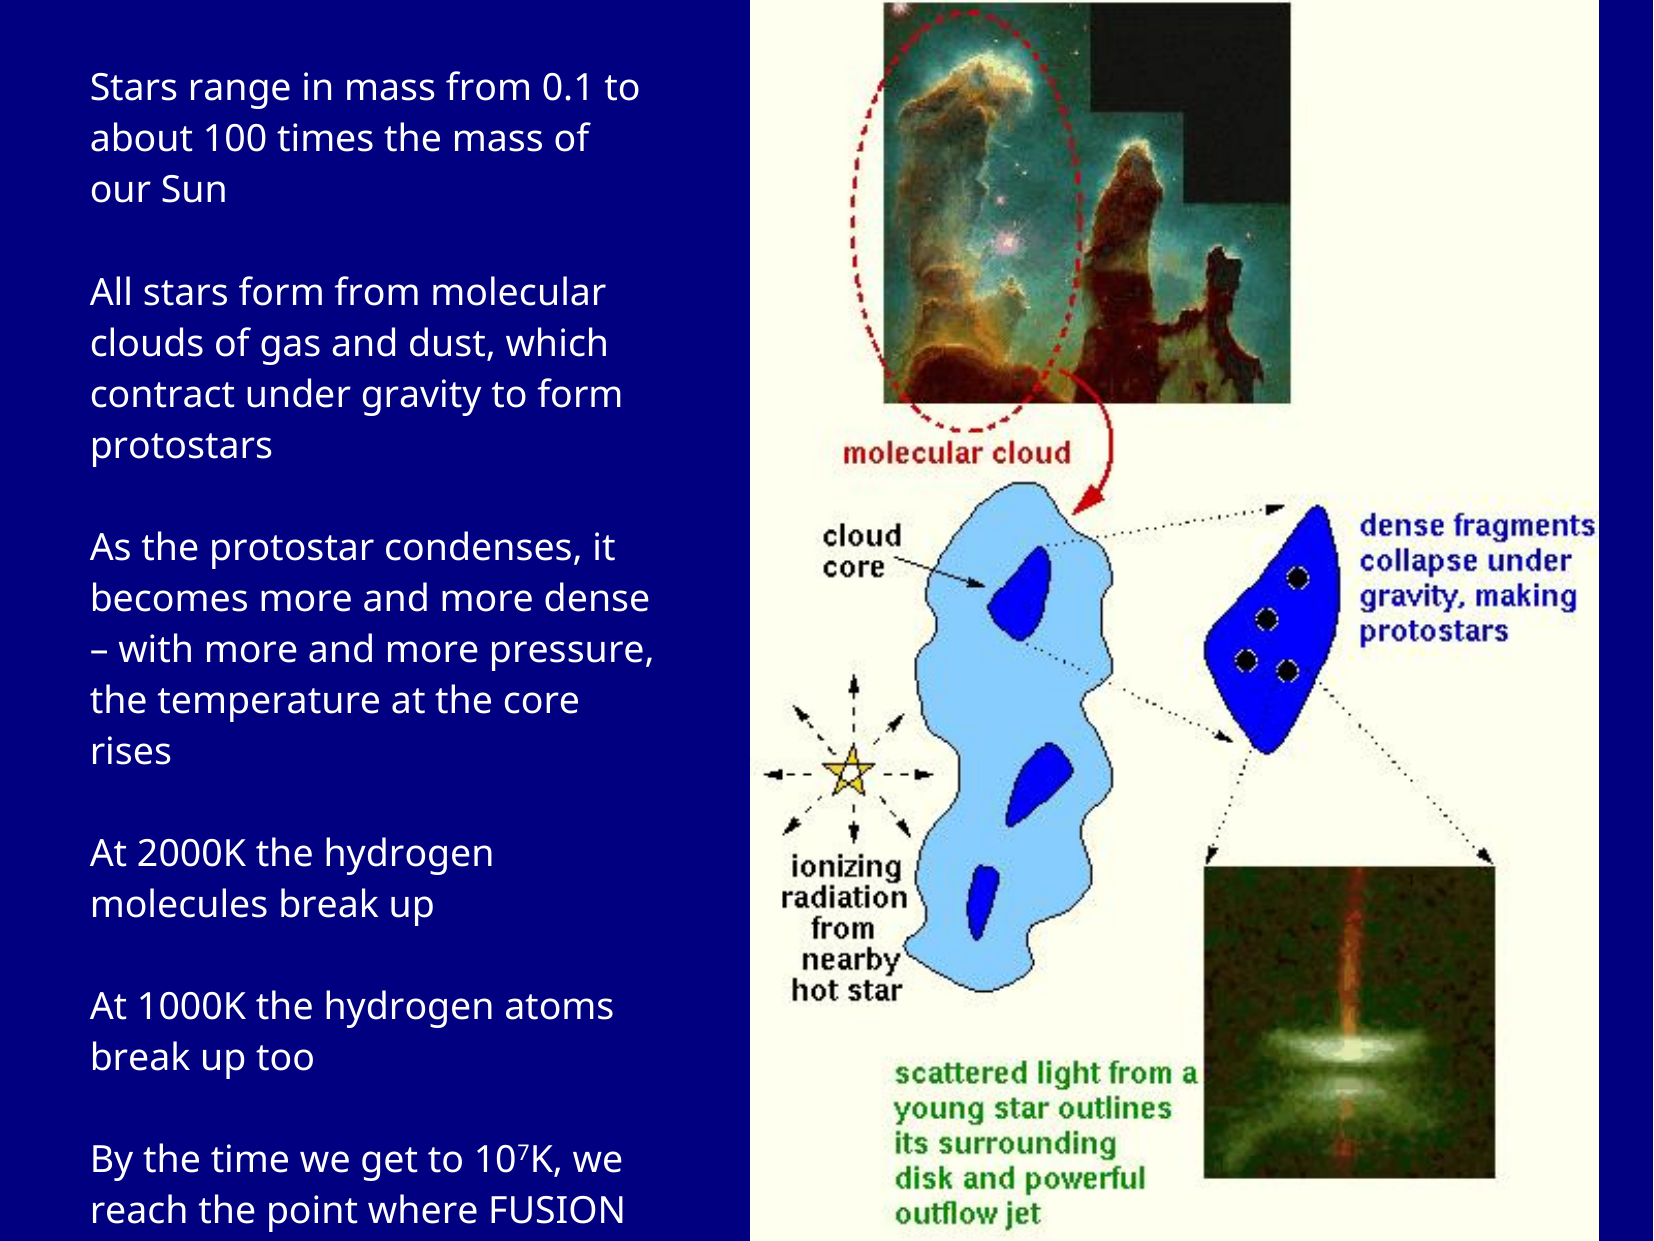

Stars range in mass from 0.1 to about 100 times the mass of our Sun
All stars form from molecular clouds of gas and dust, which contract under gravity to form protostars
As the protostar condenses, it becomes more and more dense – with more and more pressure, the temperature at the core rises
At 2000K the hydrogen molecules break up
At 1000K the hydrogen atoms break up too
By the time we get to 107K, we reach the point where FUSION is possible; and a star is born